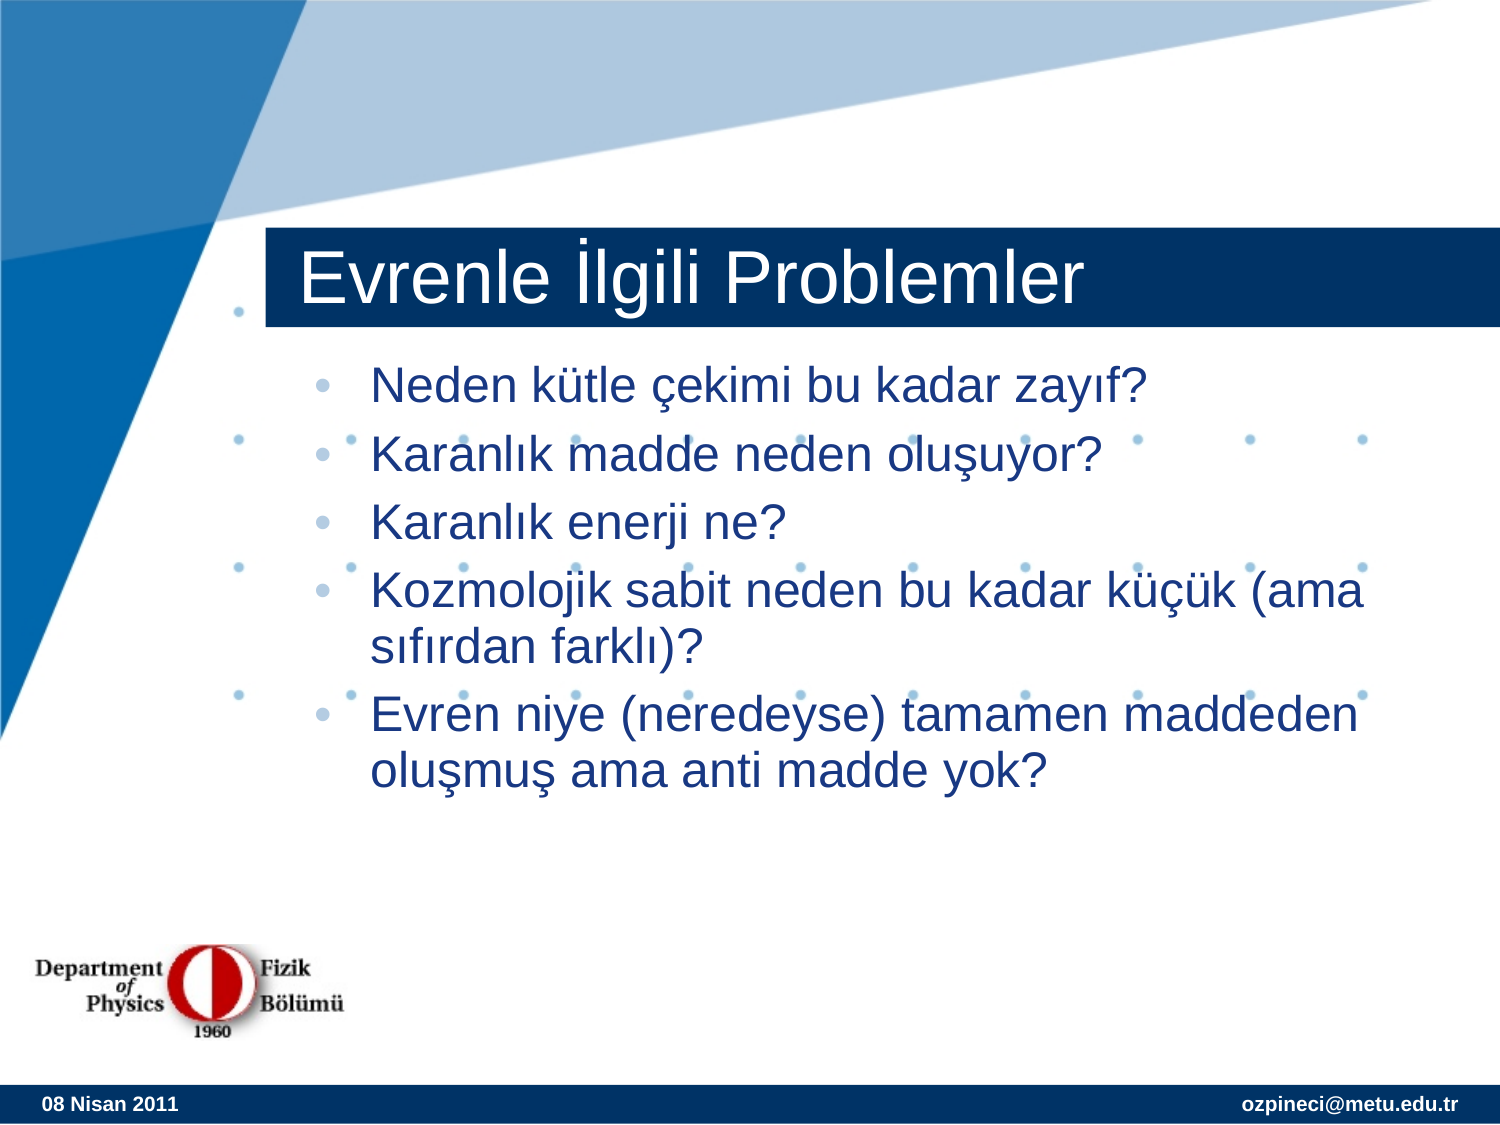

# Evrenle İlgili Problemler
Neden kütle çekimi bu kadar zayıf?
Karanlık madde neden oluşuyor?
Karanlık enerji ne?
Kozmolojik sabit neden bu kadar küçük (ama sıfırdan farklı)?
Evren niye (neredeyse) tamamen maddeden oluşmuş ama anti madde yok?